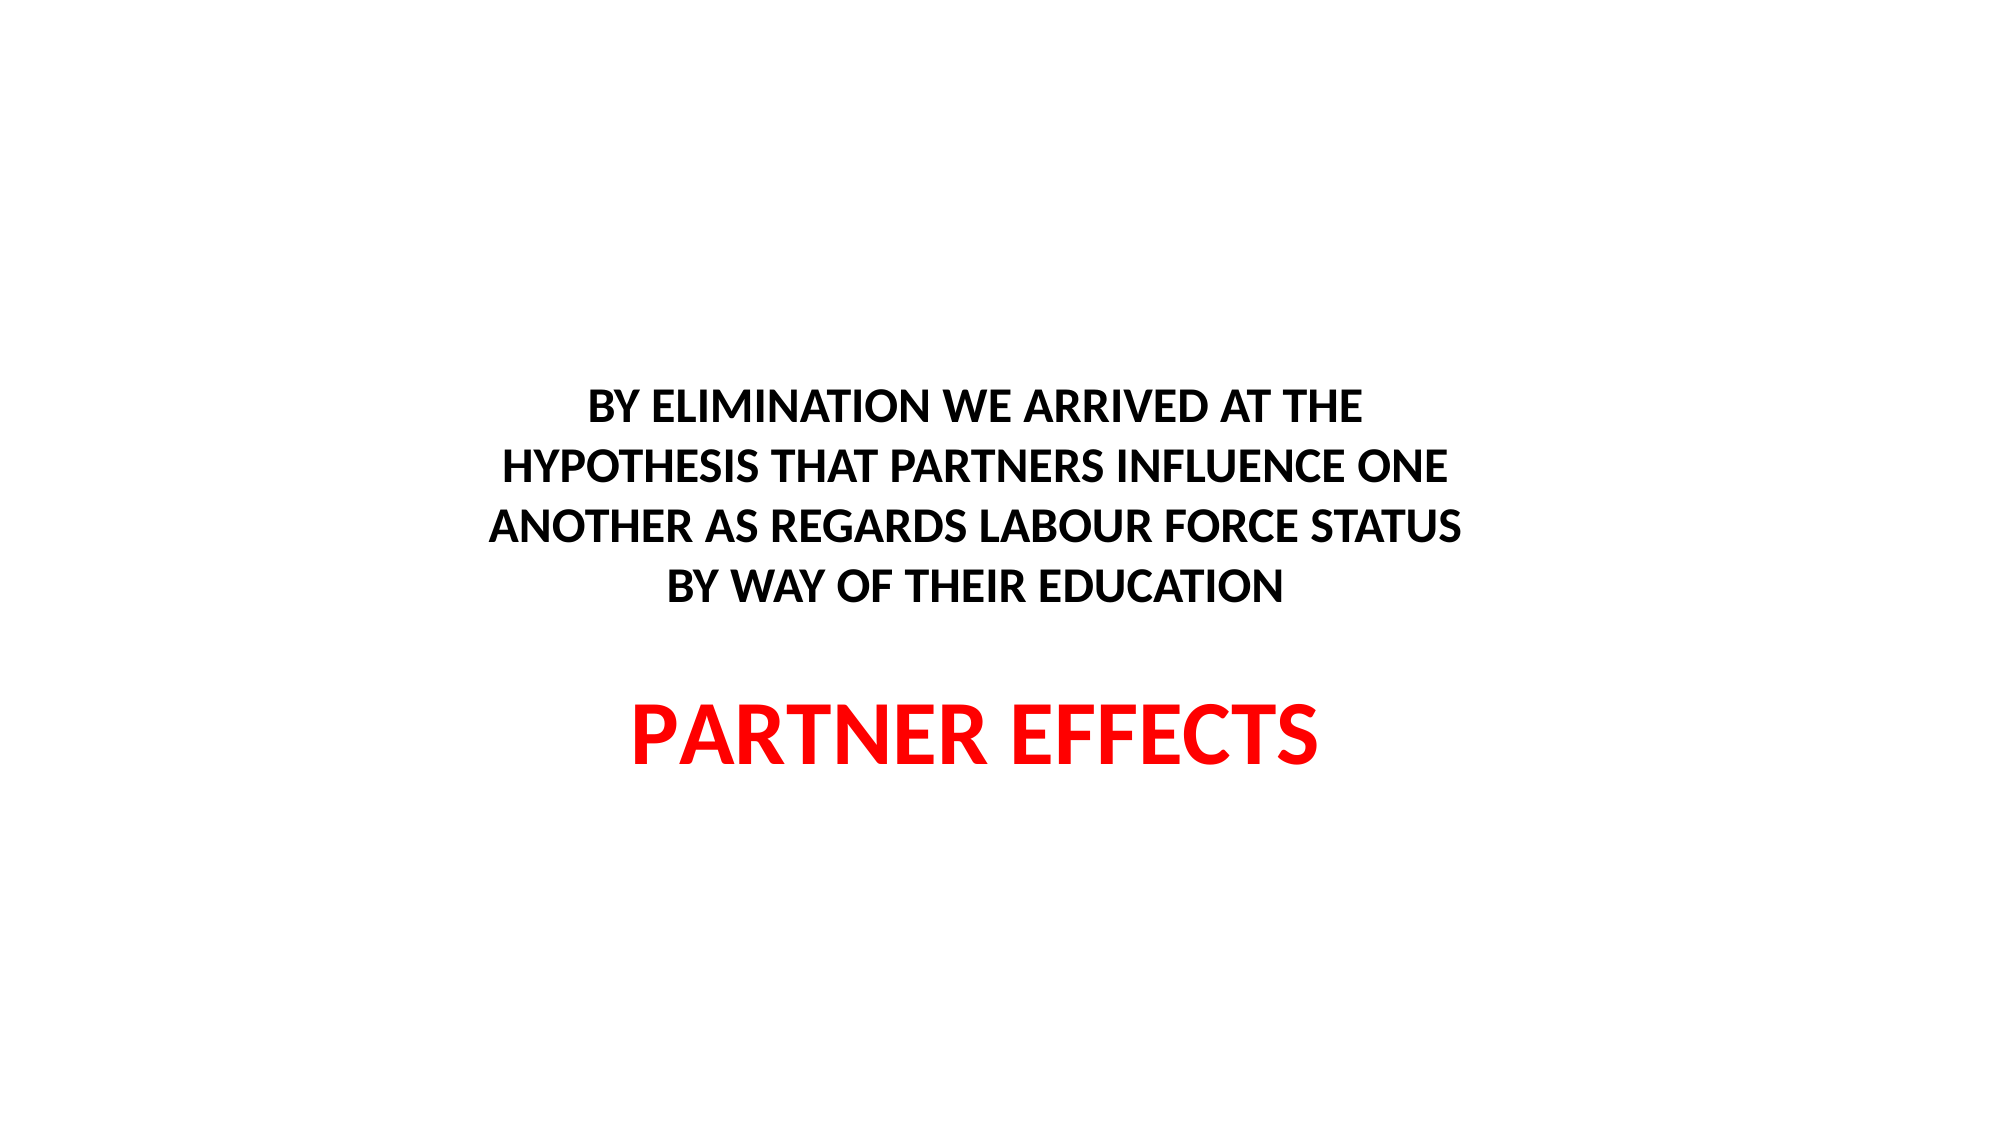

BY ELIMINATION WE ARRIVED AT THE HYPOTHESIS THAT PARTNERS INFLUENCE ONE ANOTHER AS REGARDS LABOUR FORCE STATUS BY WAY OF THEIR EDUCATION
PARTNER EFFECTS